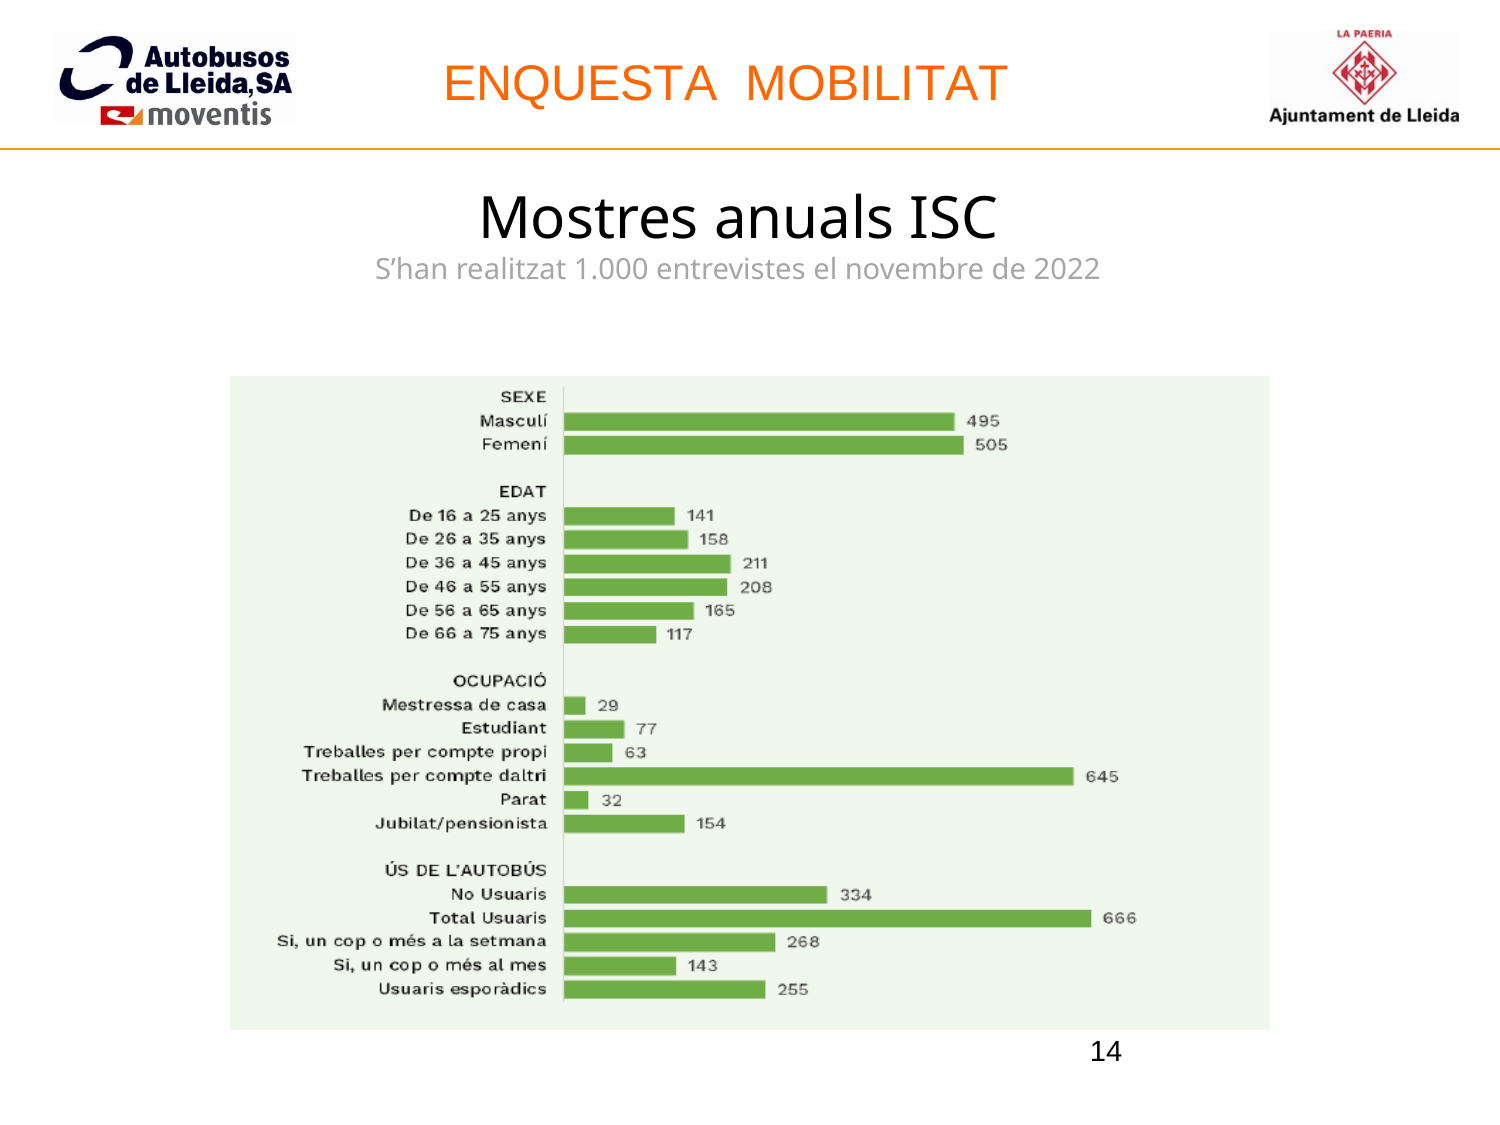

ENQUESTA MOBILITAT
Mostres anuals ISC
S’han realitzat 1.000 entrevistes el novembre de 2022